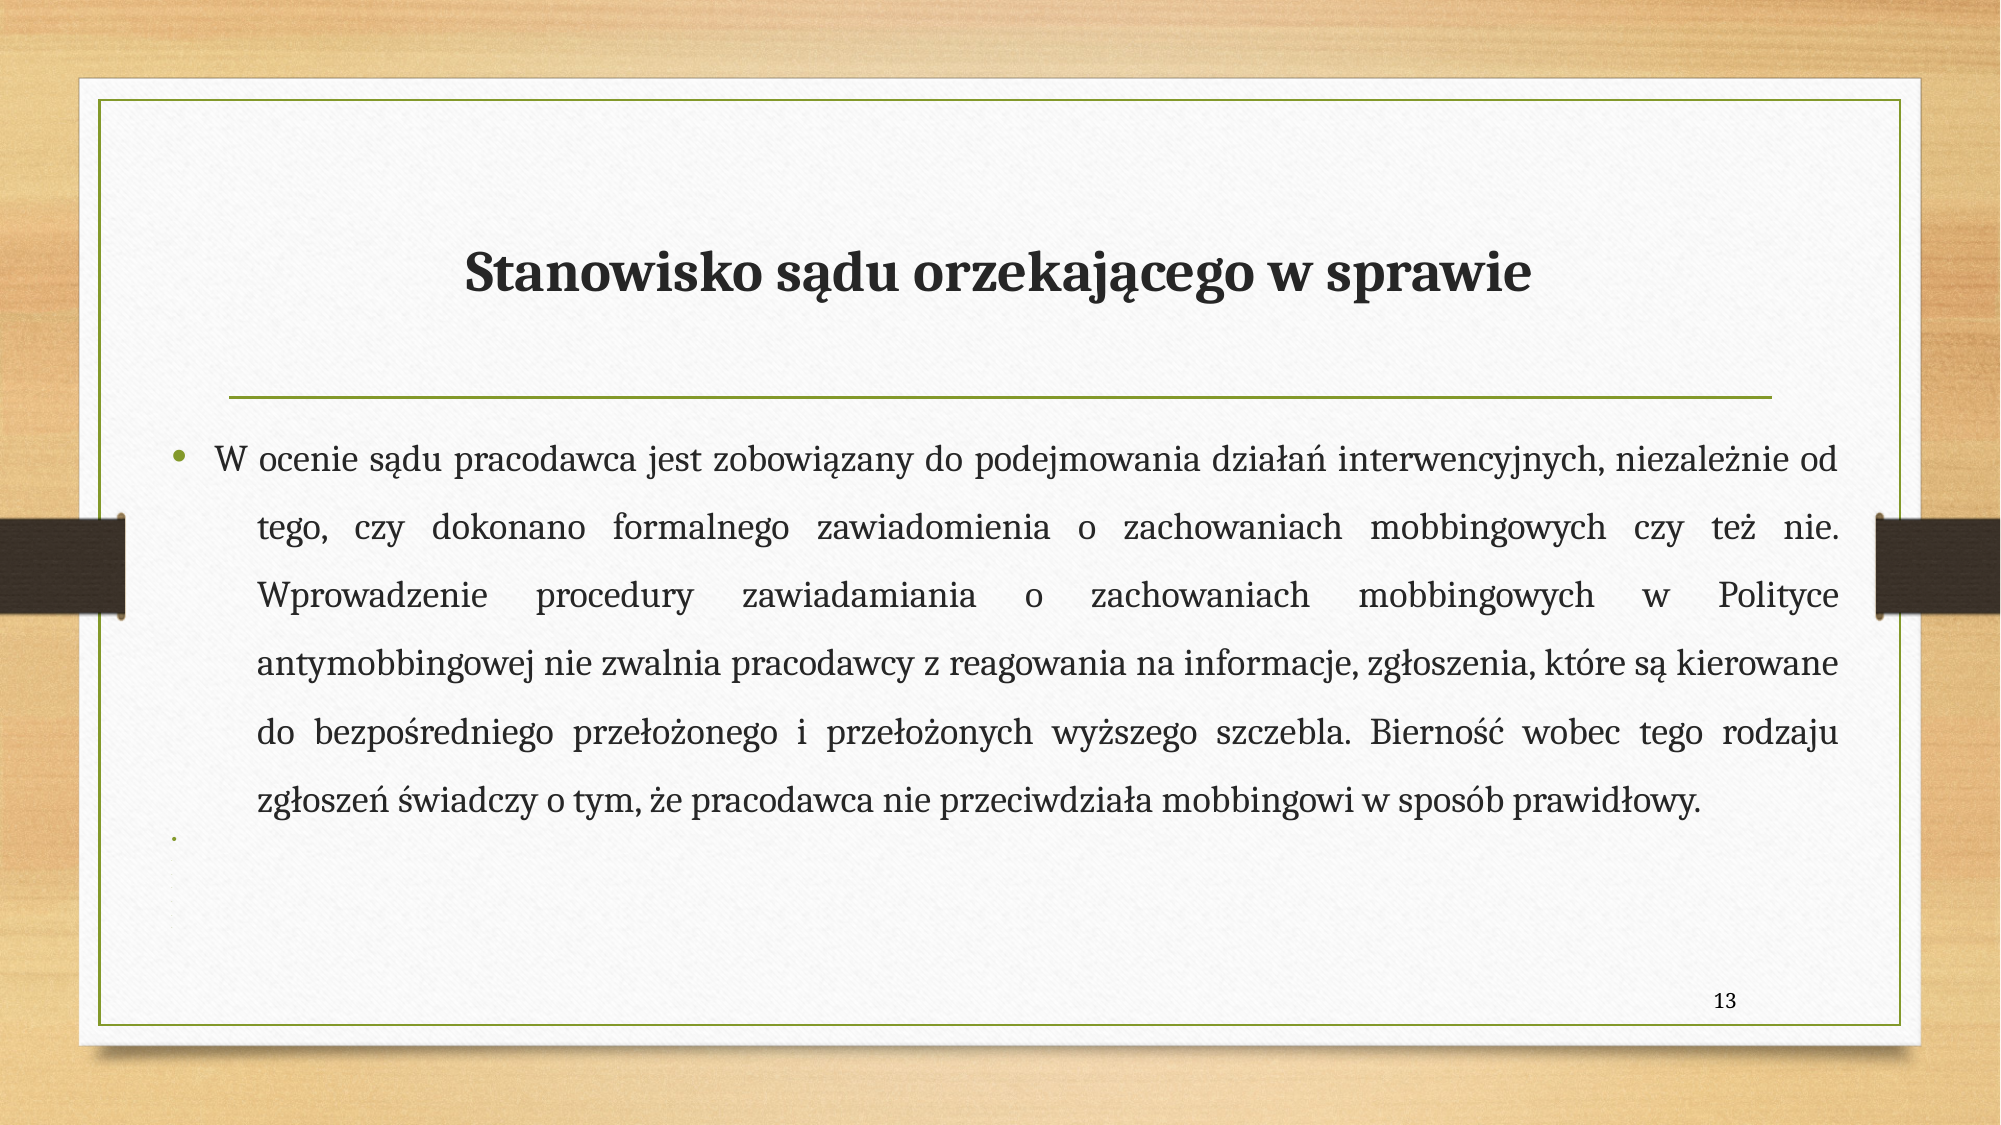

# Stanowisko sądu orzekającego w sprawie
W ocenie sądu pracodawca jest zobowiązany do podejmowania działań interwencyjnych, niezależnie od tego, czy dokonano formalnego zawiadomienia o zachowaniach mobbingowych czy też nie. Wprowadzenie procedury zawiadamiania o zachowaniach mobbingowych w Polityce antymobbingowej nie zwalnia pracodawcy z reagowania na informacje, zgłoszenia, które są kierowane do bezpośredniego przełożonego i przełożonych wyższego szczebla. Bierność wobec tego rodzaju zgłoszeń świadczy o tym, że pracodawca nie przeciwdziała mobbingowi w sposób prawidłowy.